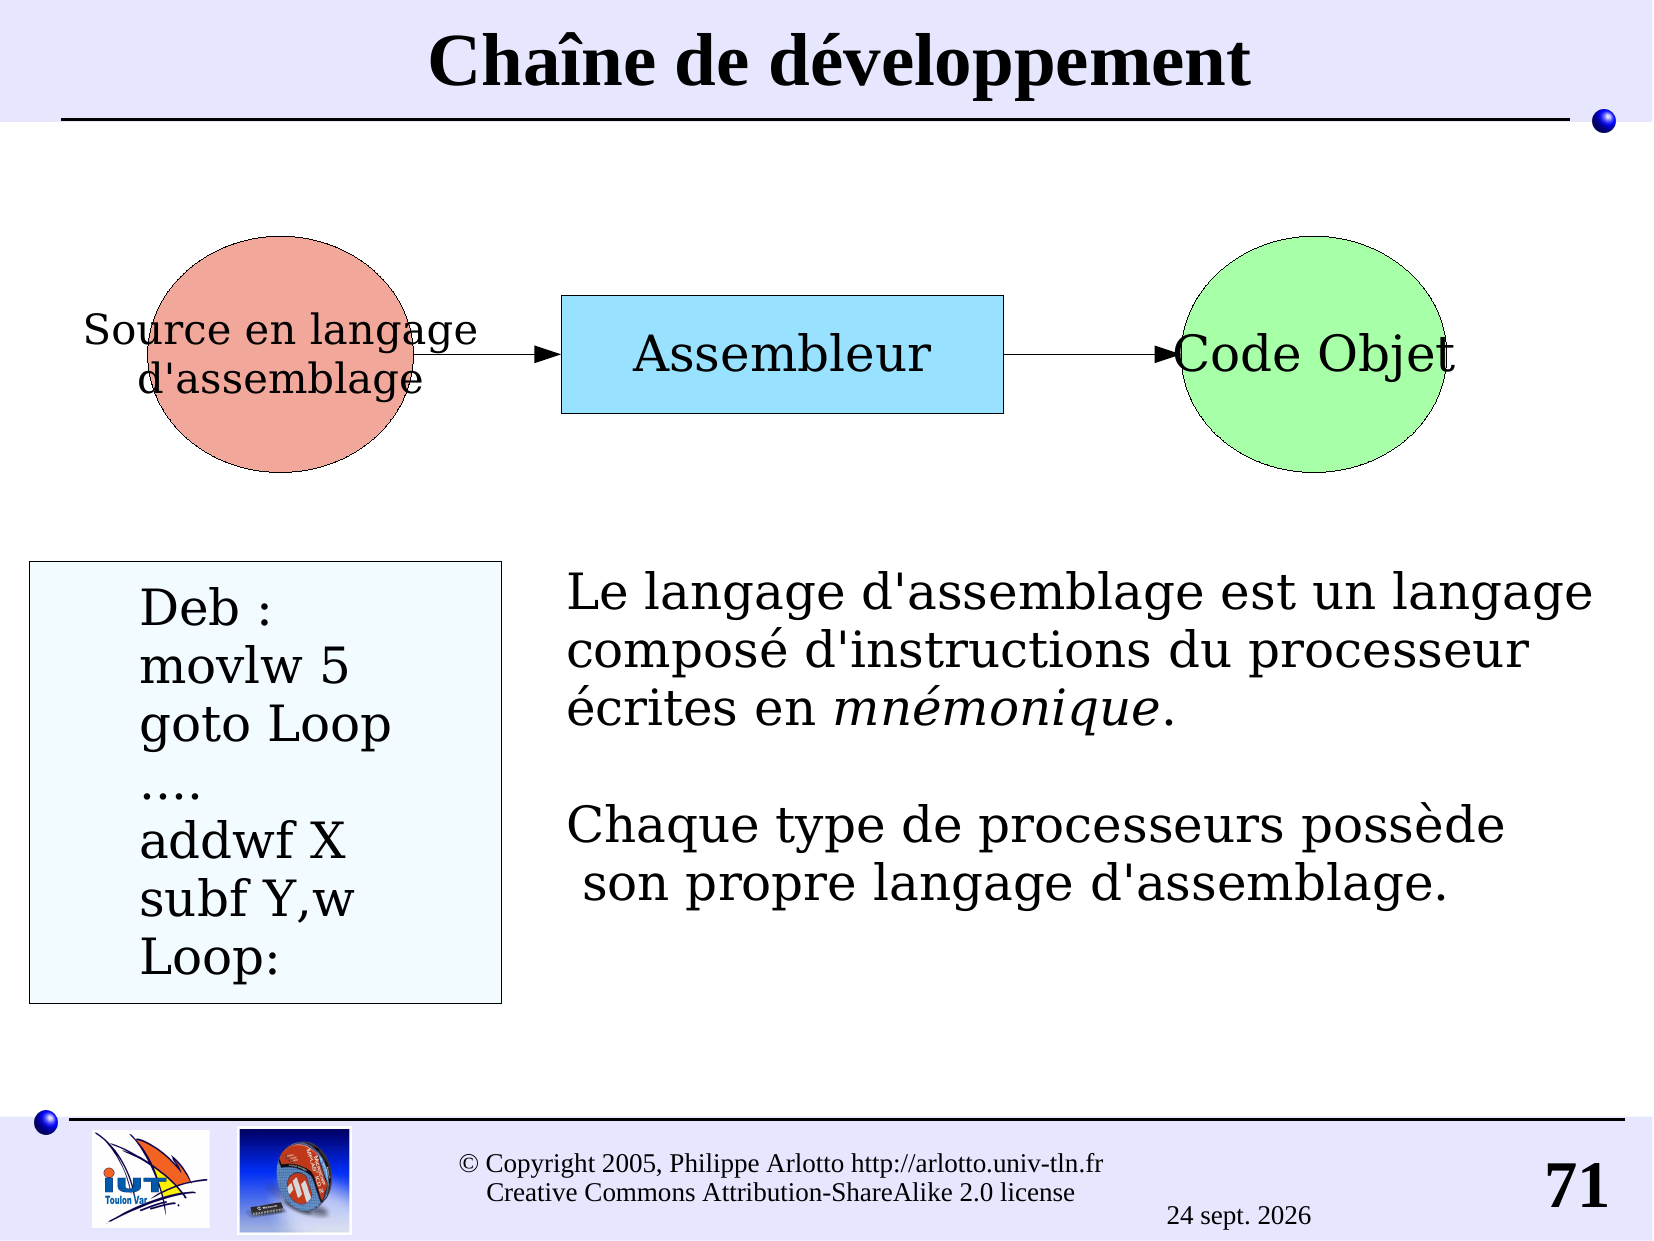

# Chaîne de développement
Source en langage
d'assemblage
Code Objet
Assembleur
Deb :
movlw 5
goto Loop
....
addwf X
subf Y,w
Loop:
Le langage d'assemblage est un langage
composé d'instructions du processeur
écrites en mnémonique.
Chaque type de processeurs possède
 son propre langage d'assemblage.